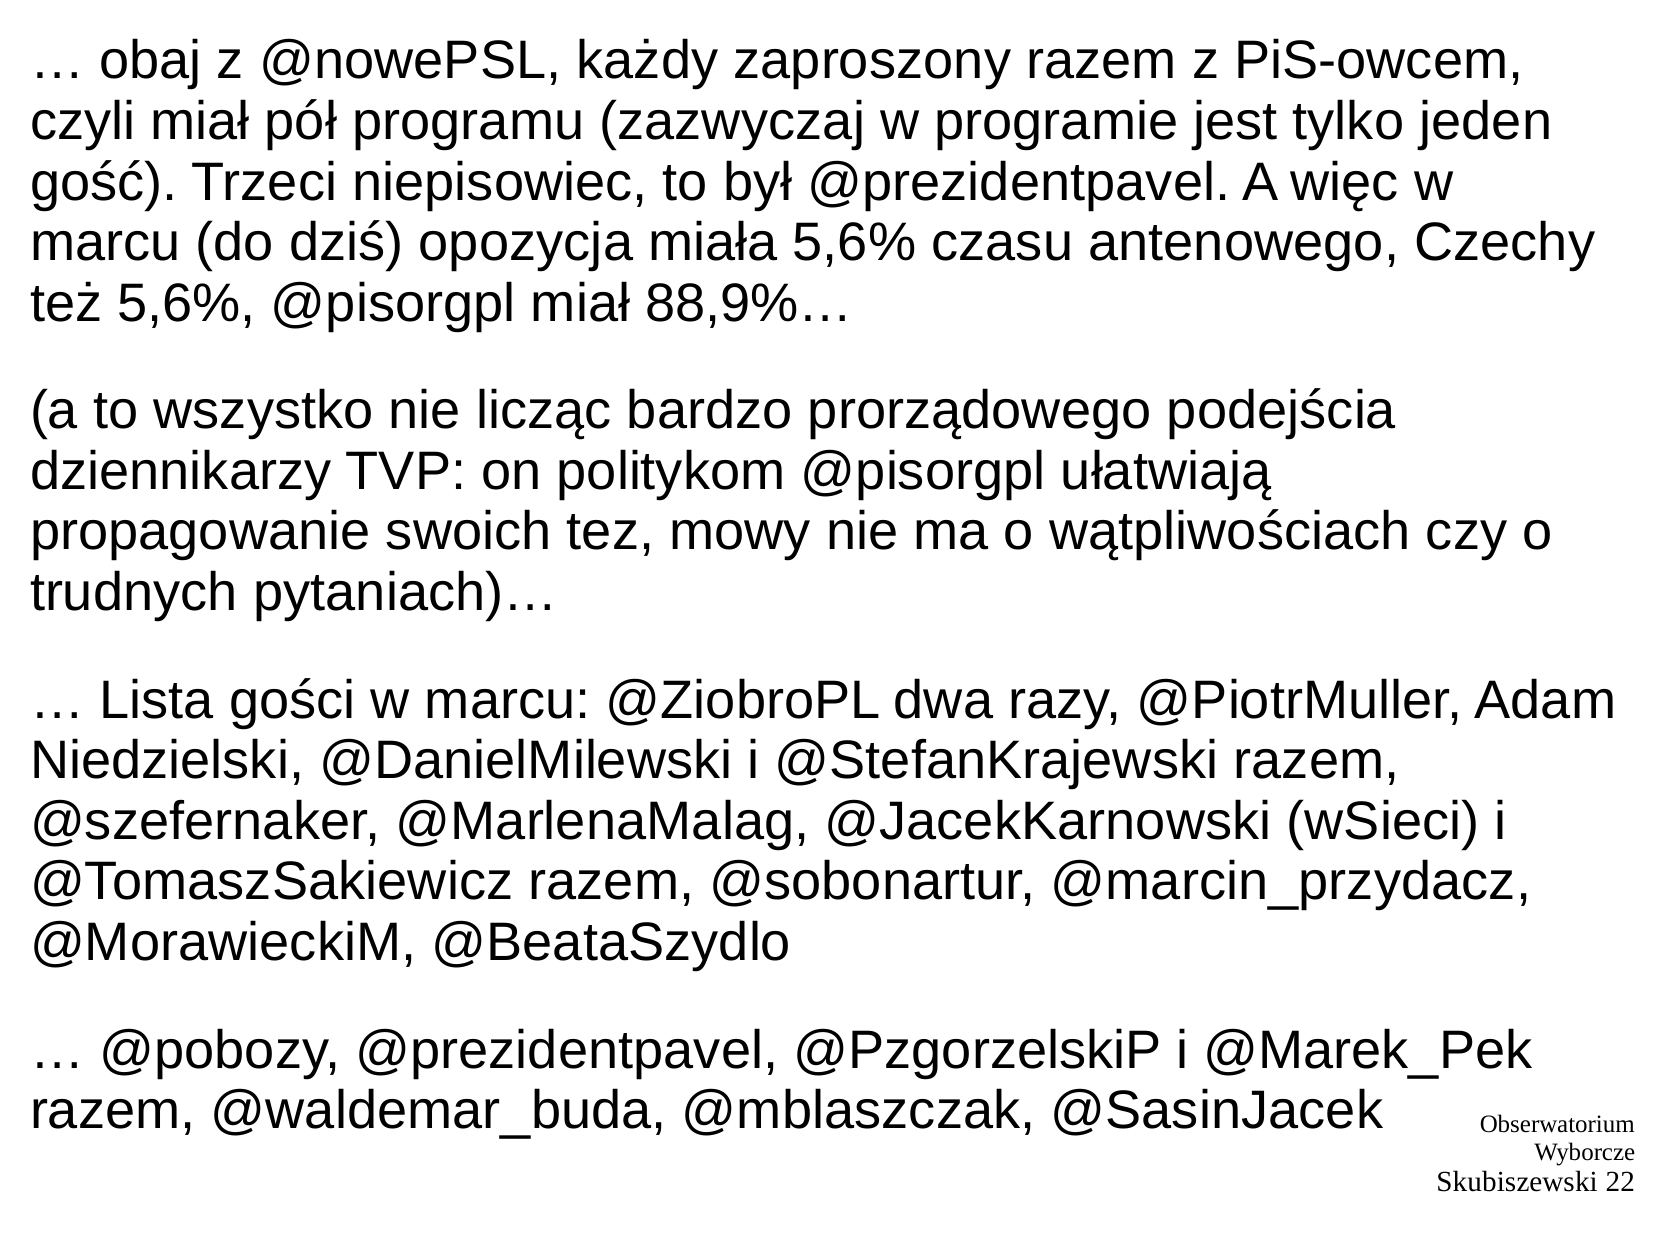

# … obaj z @nowePSL, każdy zaproszony razem z PiS-owcem, czyli miał pół programu (zazwyczaj w programie jest tylko jeden gość). Trzeci niepisowiec, to był @prezidentpavel. A więc w marcu (do dziś) opozycja miała 5,6% czasu antenowego, Czechy też 5,6%, @pisorgpl miał 88,9%…
(a to wszystko nie licząc bardzo prorządowego podejścia dziennikarzy TVP: on politykom @pisorgpl ułatwiają propagowanie swoich tez, mowy nie ma o wątpliwościach czy o trudnych pytaniach)…
… Lista gości w marcu: @ZiobroPL dwa razy, @PiotrMuller, Adam Niedzielski, @DanielMilewski i @StefanKrajewski razem, @szefernaker, @MarlenaMalag, @JacekKarnowski (wSieci) i @TomaszSakiewicz razem, @sobonartur, @marcin_przydacz, @MorawieckiM, @BeataSzydlo
… @pobozy, @prezidentpavel, @PzgorzelskiP i @Marek_Pek razem, @waldemar_buda, @mblaszczak, @SasinJacek
22